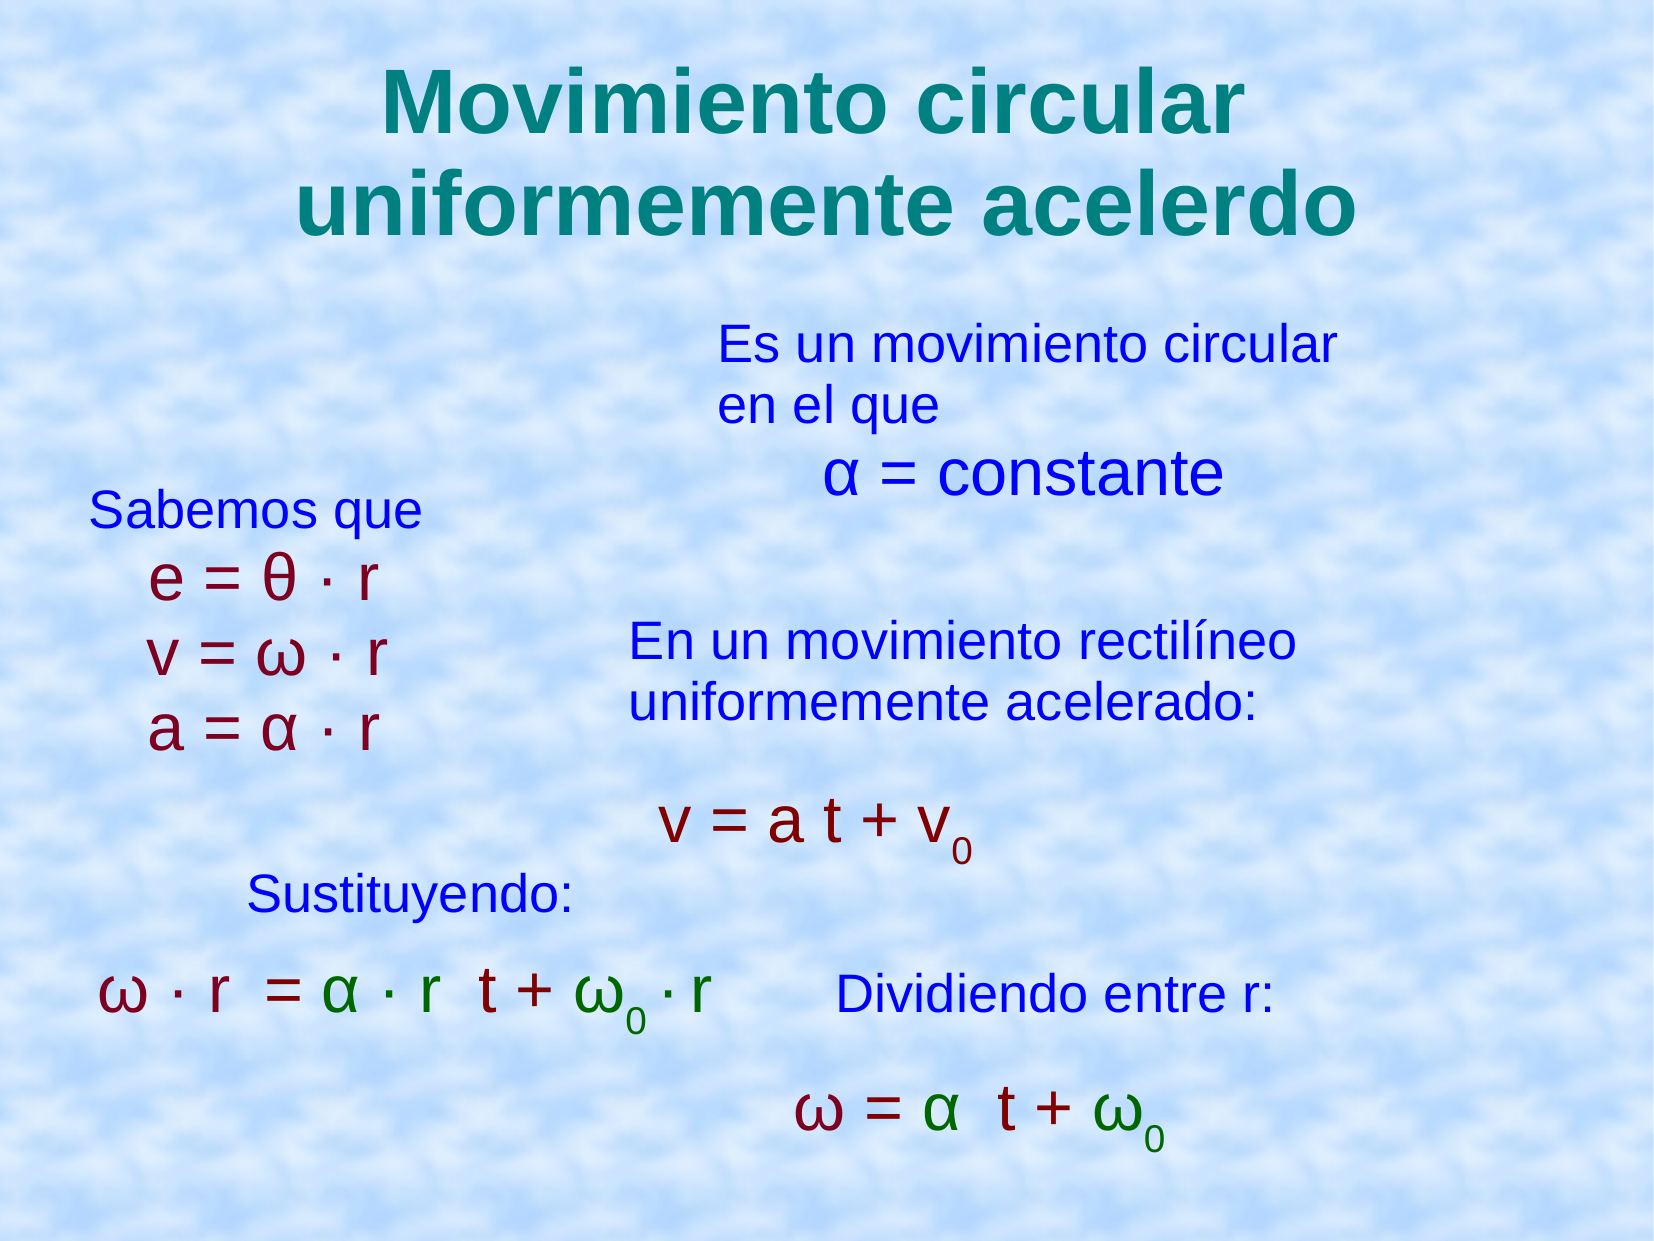

# Movimiento circular uniformemente acelerdo
Es un movimiento circular en el que
α = constante
Sabemos que
e = θ · r
 v = ω · r
a = α · r
En un movimiento rectilíneo uniformemente acelerado:
v = a t + v0
Sustituyendo:
ω · r = α · r t + ω0 · r
Dividiendo entre r:
ω = α t + ω0
la relación entre ω y el periodo T es
ω = 2π/T
la relación entre ω y el periodo T es
ω = 2π/T
la relación entre ω y el periodo T es
ω = 2π/T